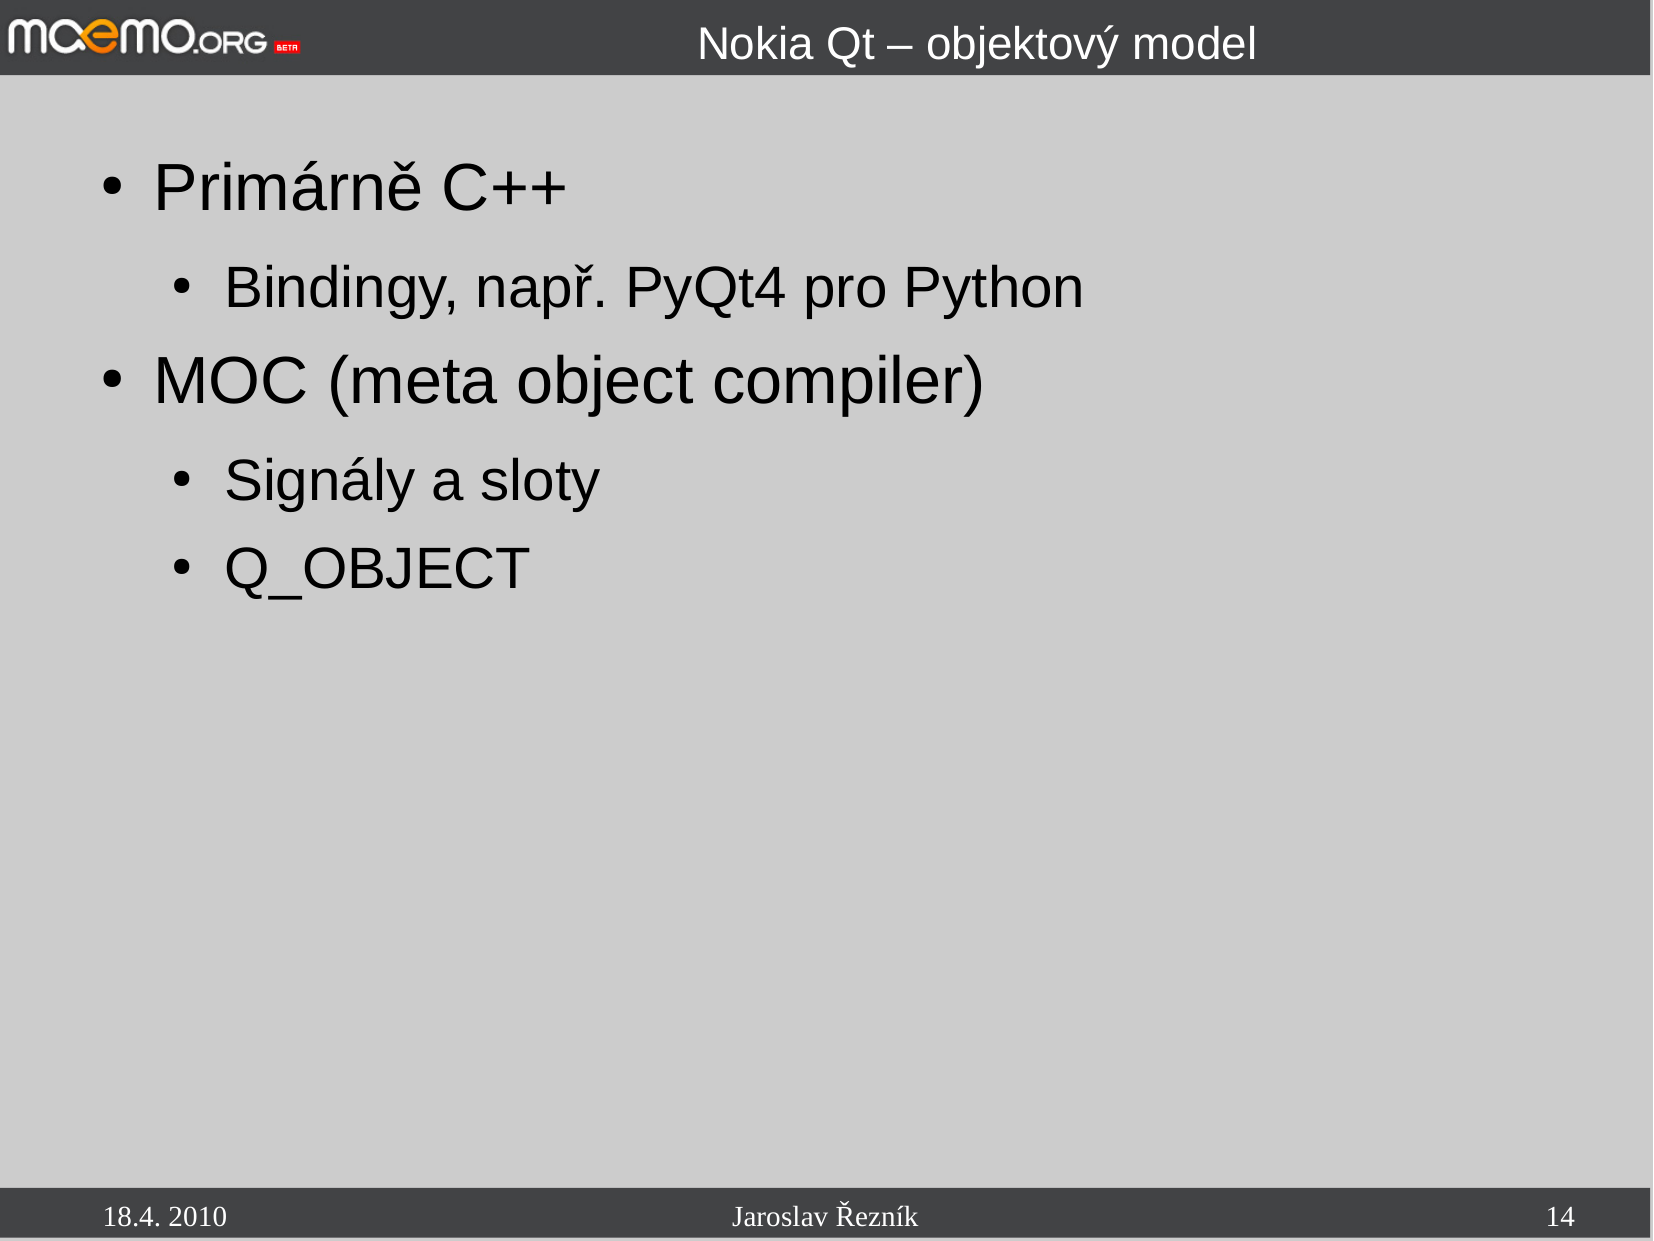

# Nokia Qt – objektový model
Primárně C++
Bindingy, např. PyQt4 pro Python
MOC (meta object compiler)
Signály a sloty
Q_OBJECT
18.4. 2010
Jaroslav Řezník
14